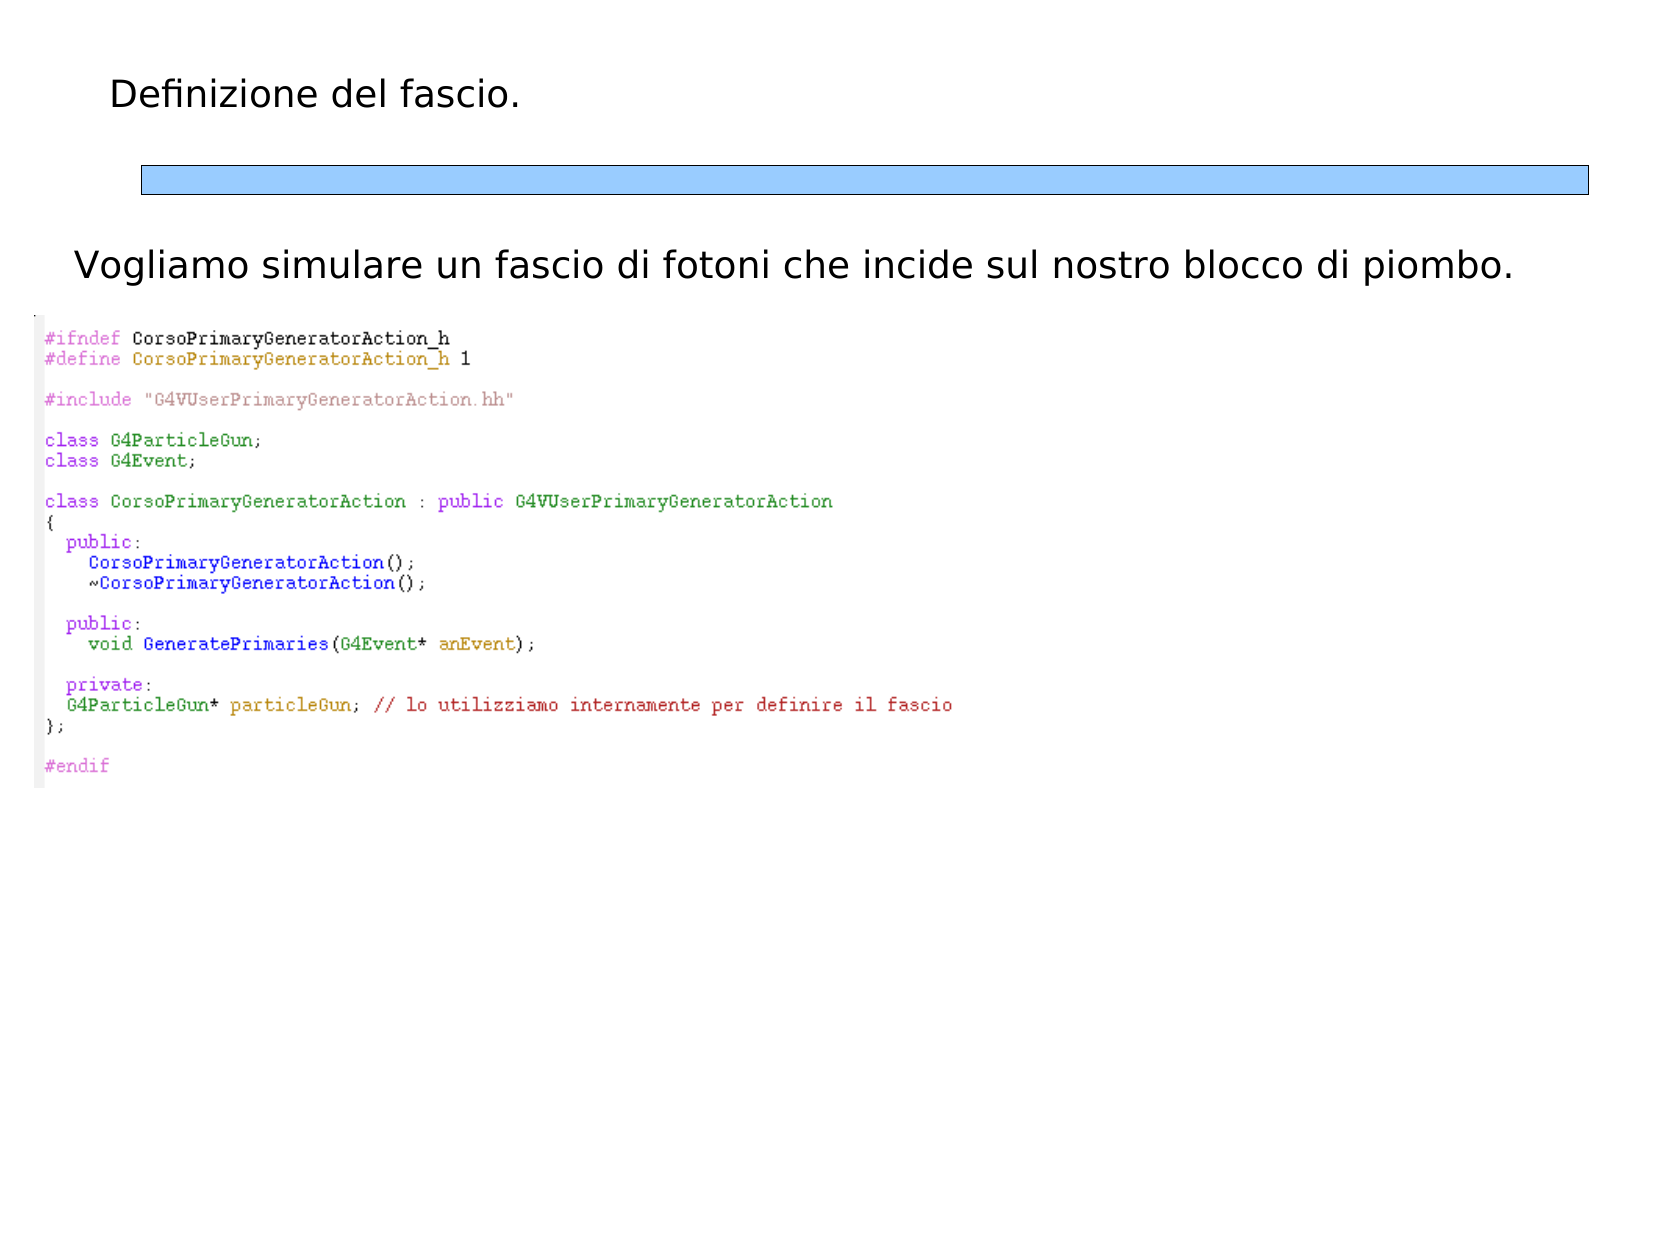

Definizione del fascio.
Vogliamo simulare un fascio di fotoni che incide sul nostro blocco di piombo.